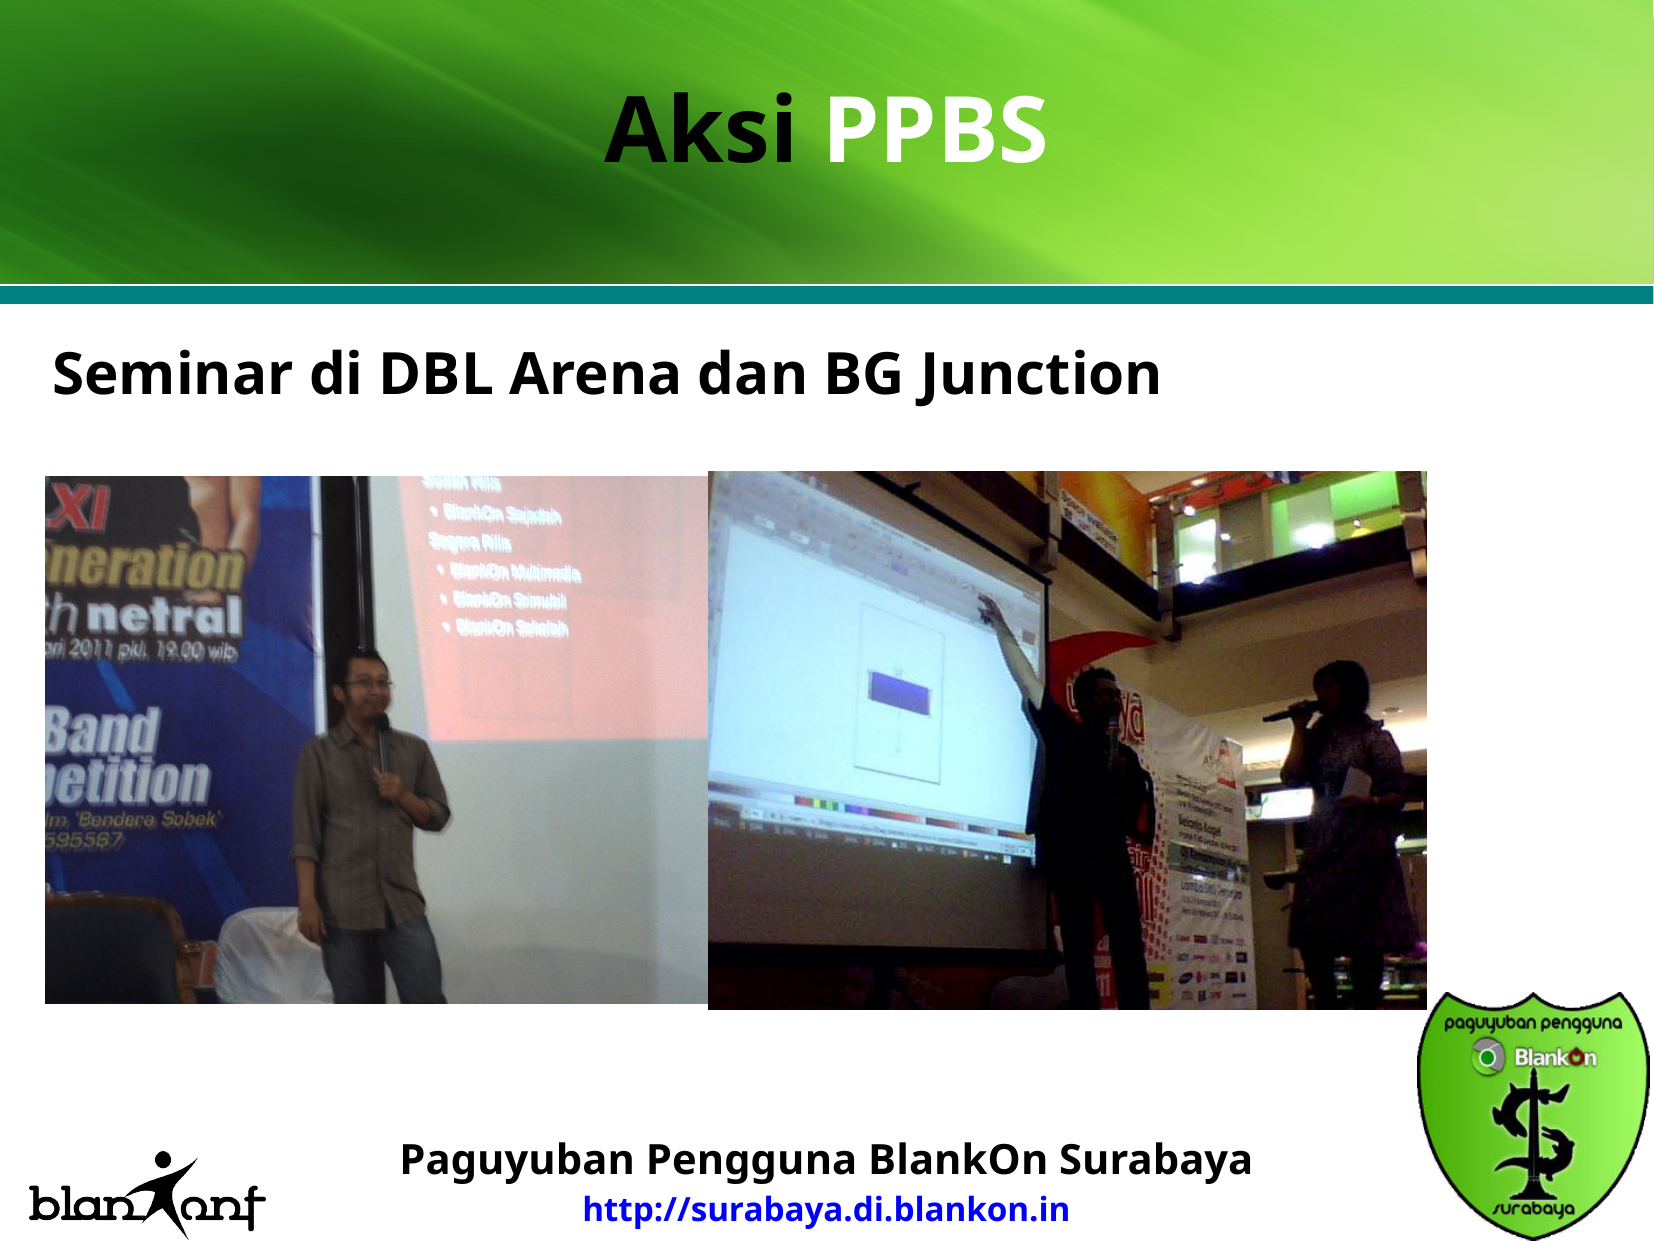

Aksi PPBS
#
PPBS Beraksi
Seminar di DBL Arena dan BG Junction
Paguyuban Pengguna BlankOn Surabaya
http://surabaya.di.blankon.in